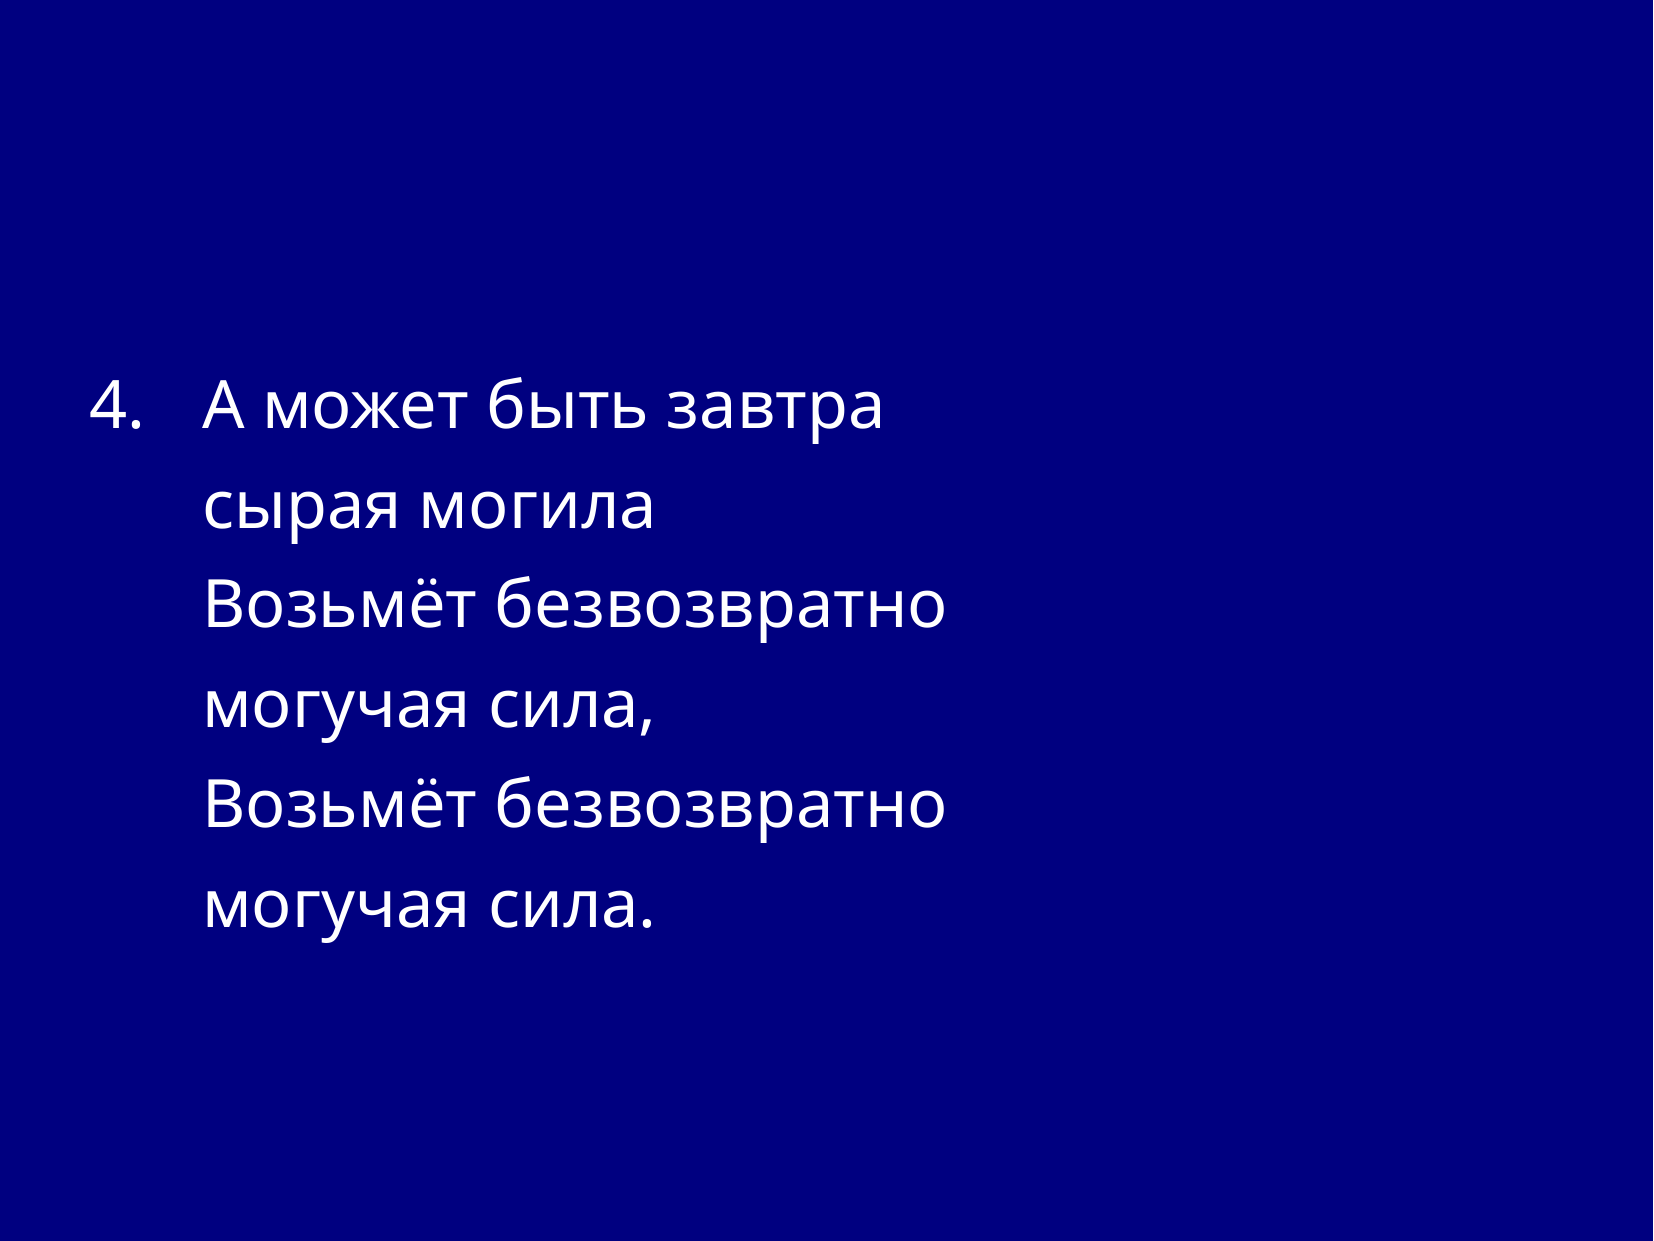

4.	А может быть завтра
	сырая могила
	Возьмёт безвозвратно
	могучая сила,
	Возьмёт безвозвратно
	могучая сила.